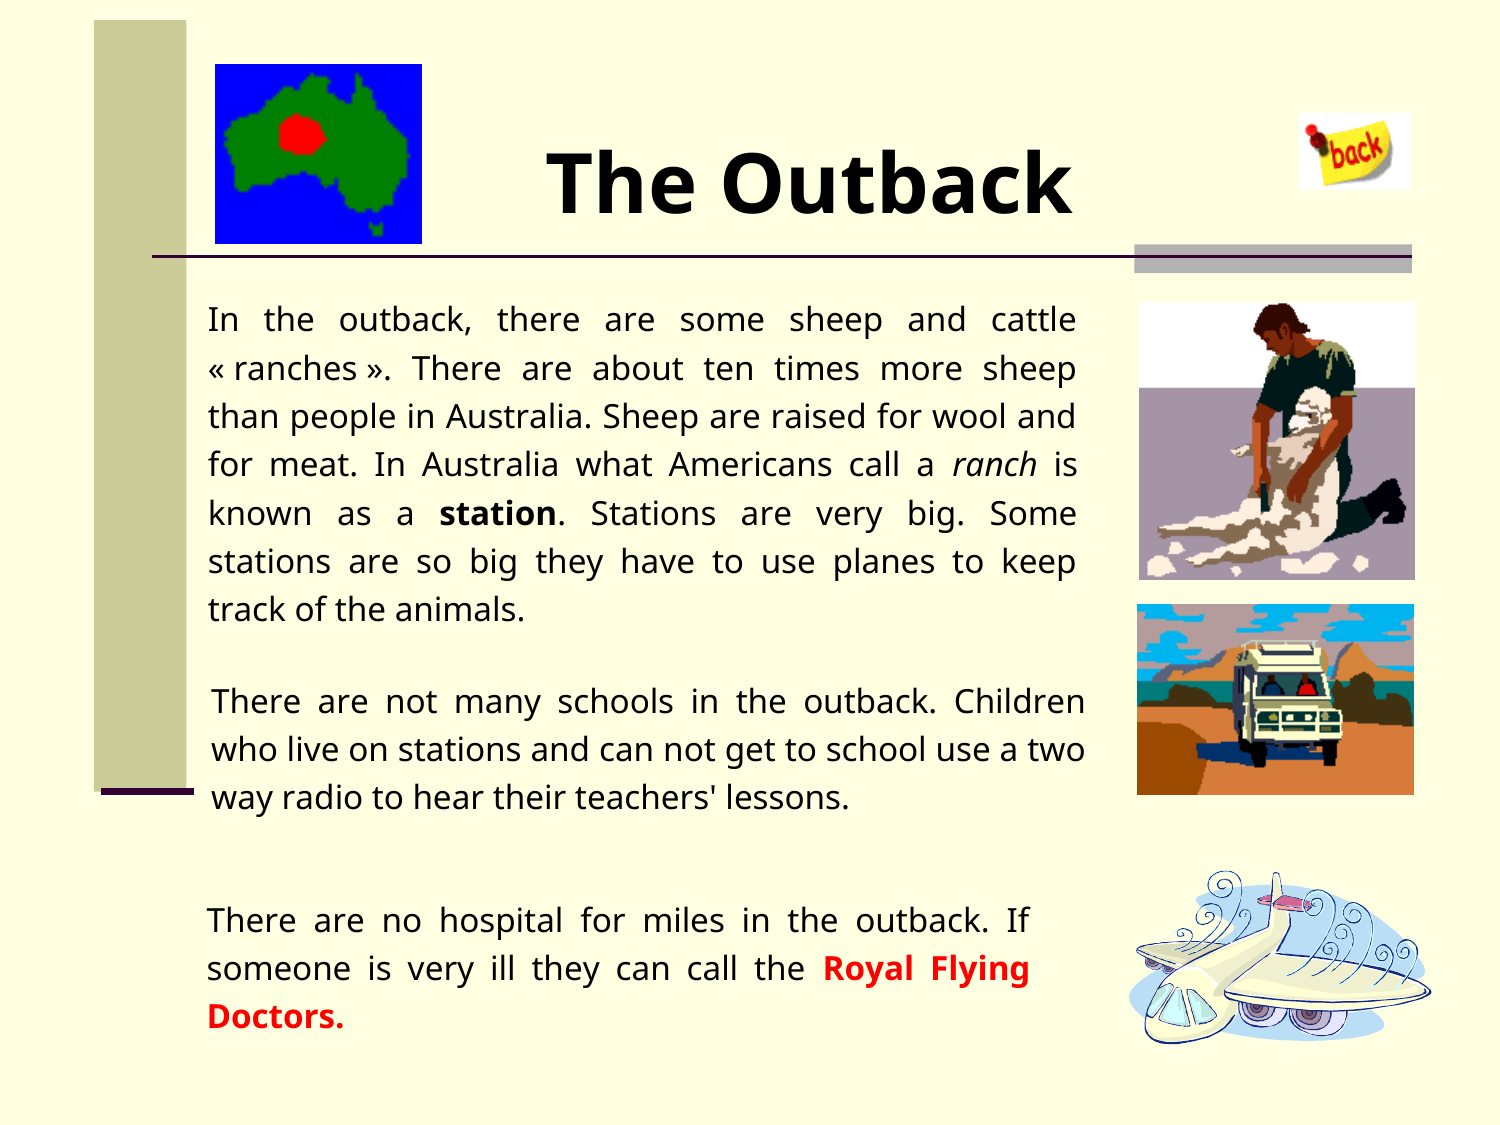

The Outback
In the outback, there are some sheep and cattle « ranches ». There are about ten times more sheep than people in Australia. Sheep are raised for wool and for meat. In Australia what Americans call a ranch is known as a station. Stations are very big. Some stations are so big they have to use planes to keep track of the animals.
There are not many schools in the outback. Children who live on stations and can not get to school use a two way radio to hear their teachers' lessons.
There are no hospital for miles in the outback. If someone is very ill they can call the Royal Flying Doctors.